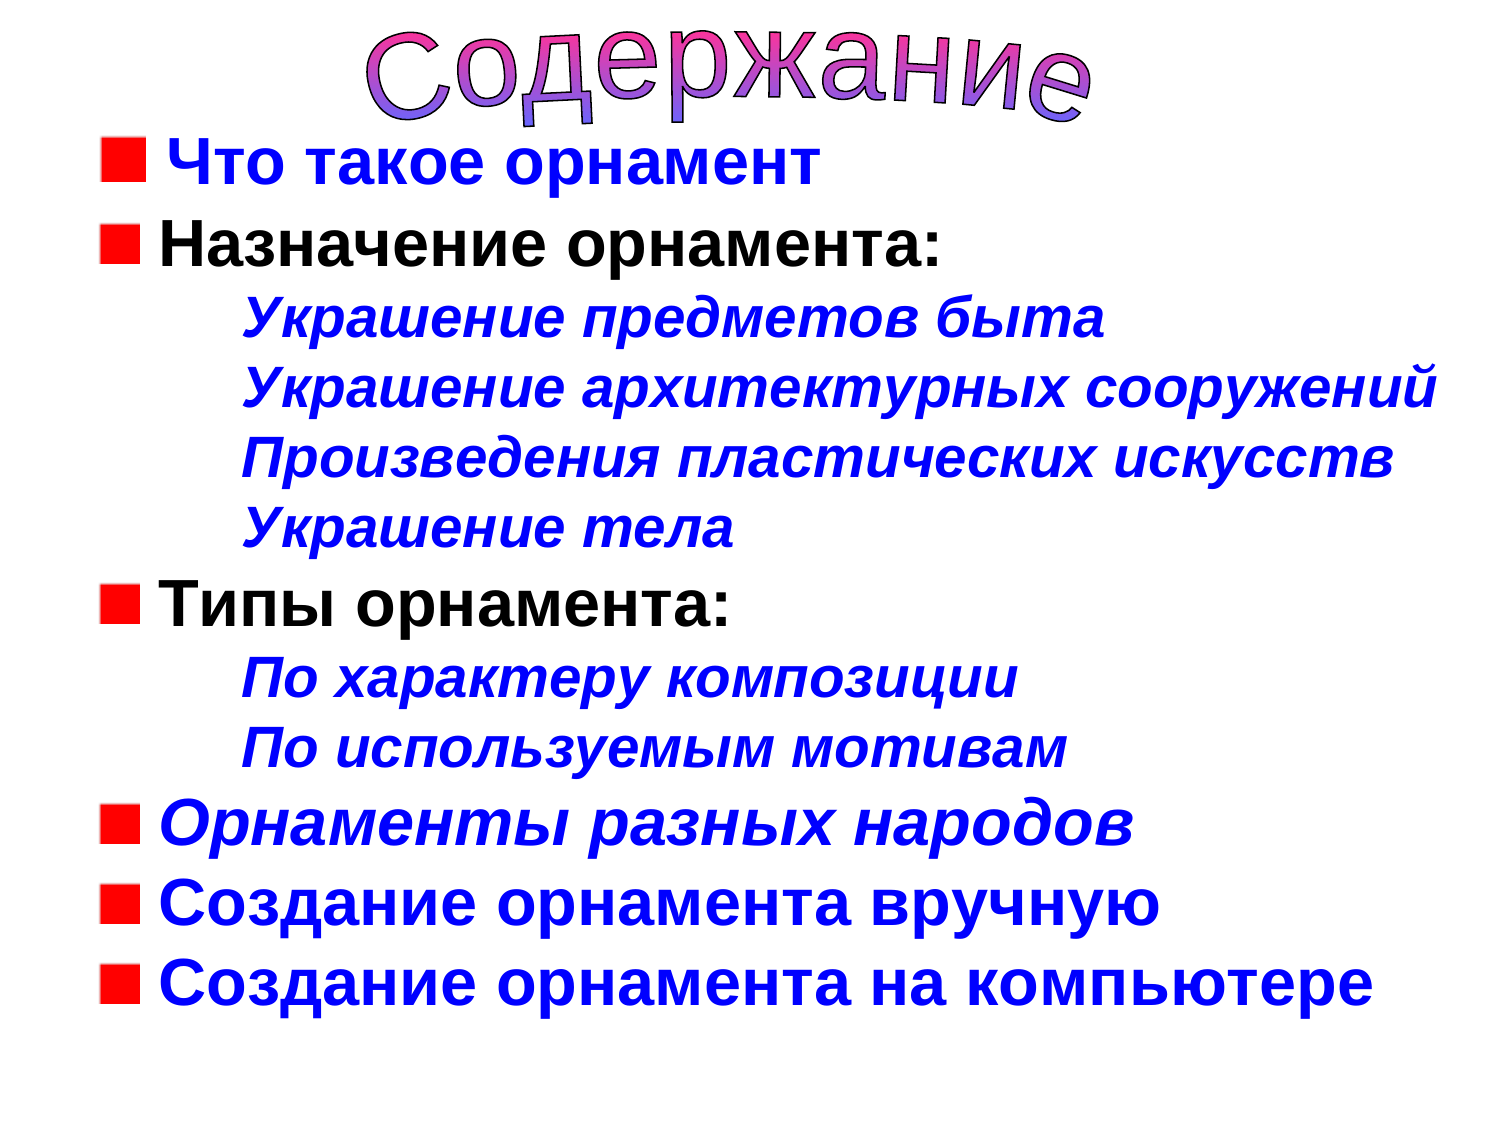

Содержание
 Что такое орнамент
 Назначение орнамента:
Украшение предметов быта
Украшение архитектурных сооружений
Произведения пластических искусств
Украшение тела
 Типы орнамента:
По характеру композиции
По используемым мотивам
 Орнаменты разных народов
 Создание орнамента вручную
 Создание орнамента на компьютере